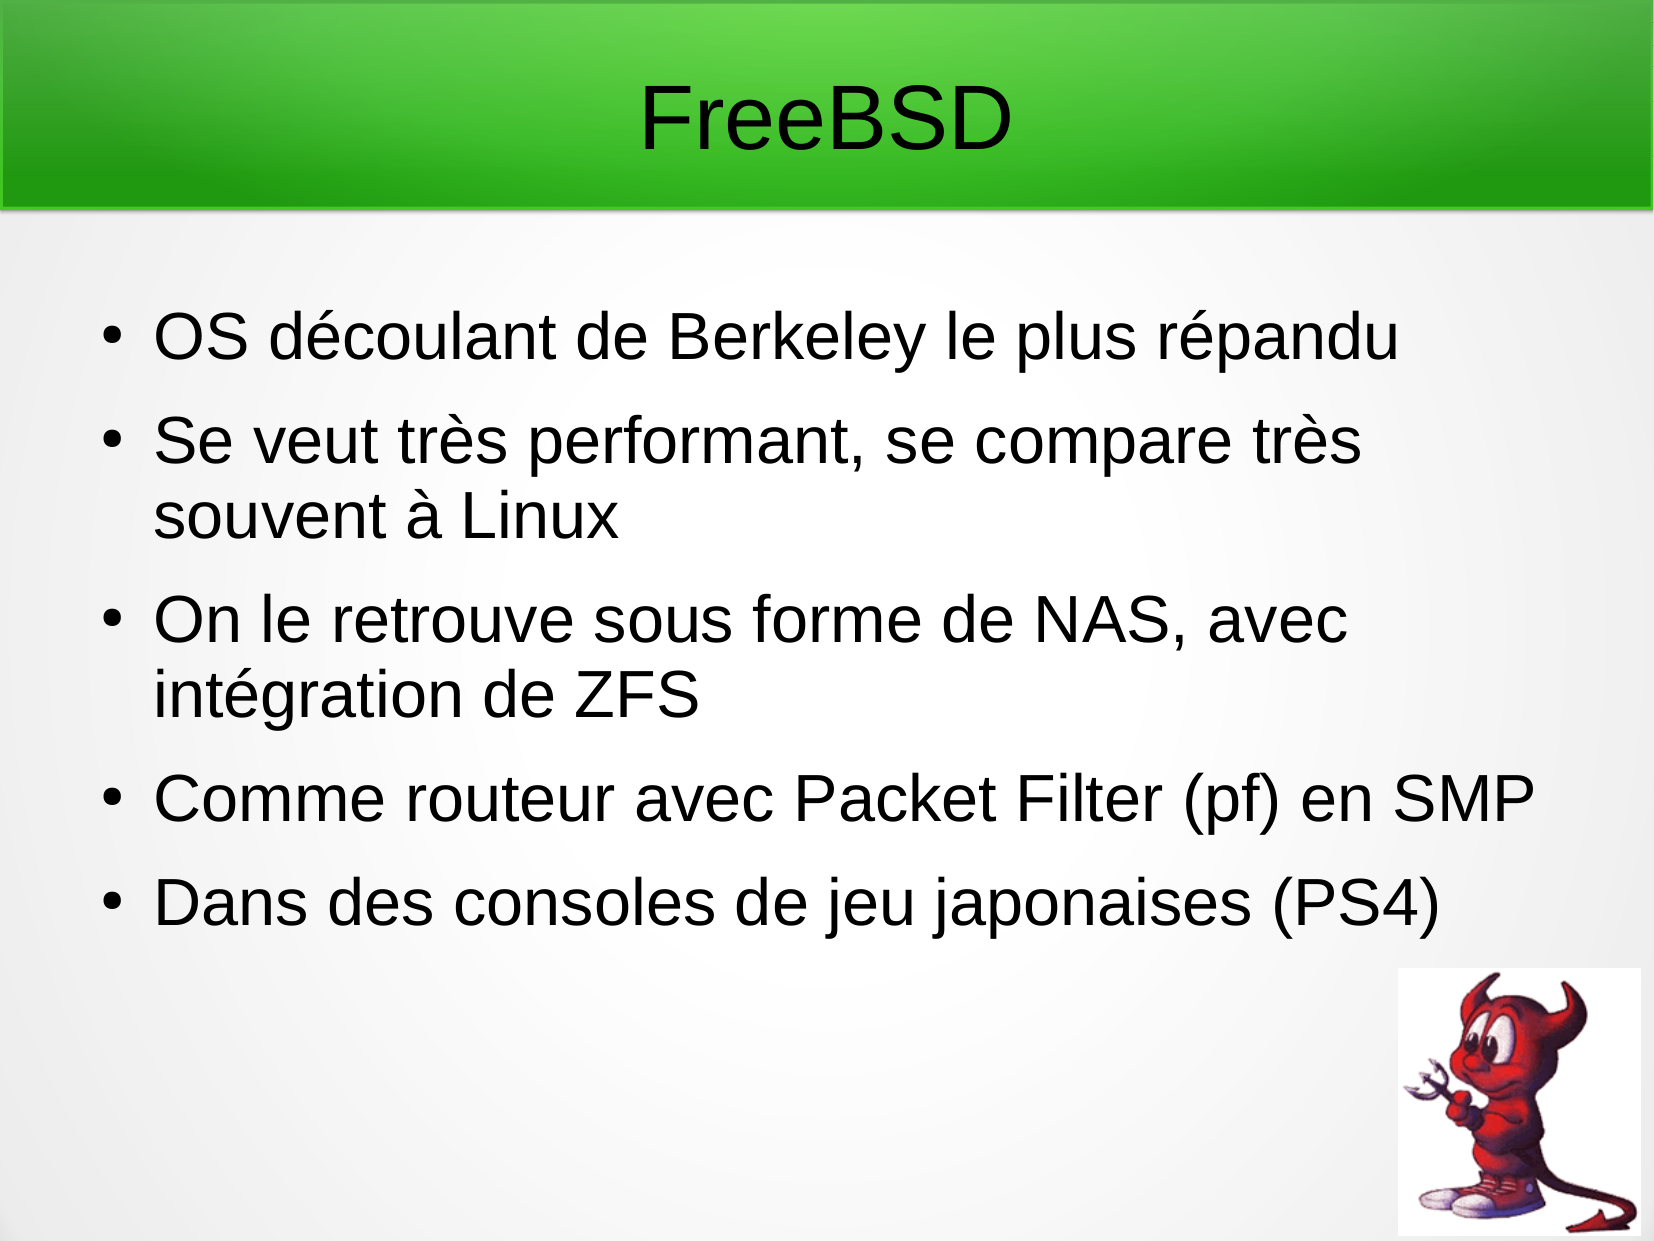

# FreeBSD
OS découlant de Berkeley le plus répandu
Se veut très performant, se compare très souvent à Linux
On le retrouve sous forme de NAS, avec intégration de ZFS
Comme routeur avec Packet Filter (pf) en SMP
Dans des consoles de jeu japonaises (PS4)